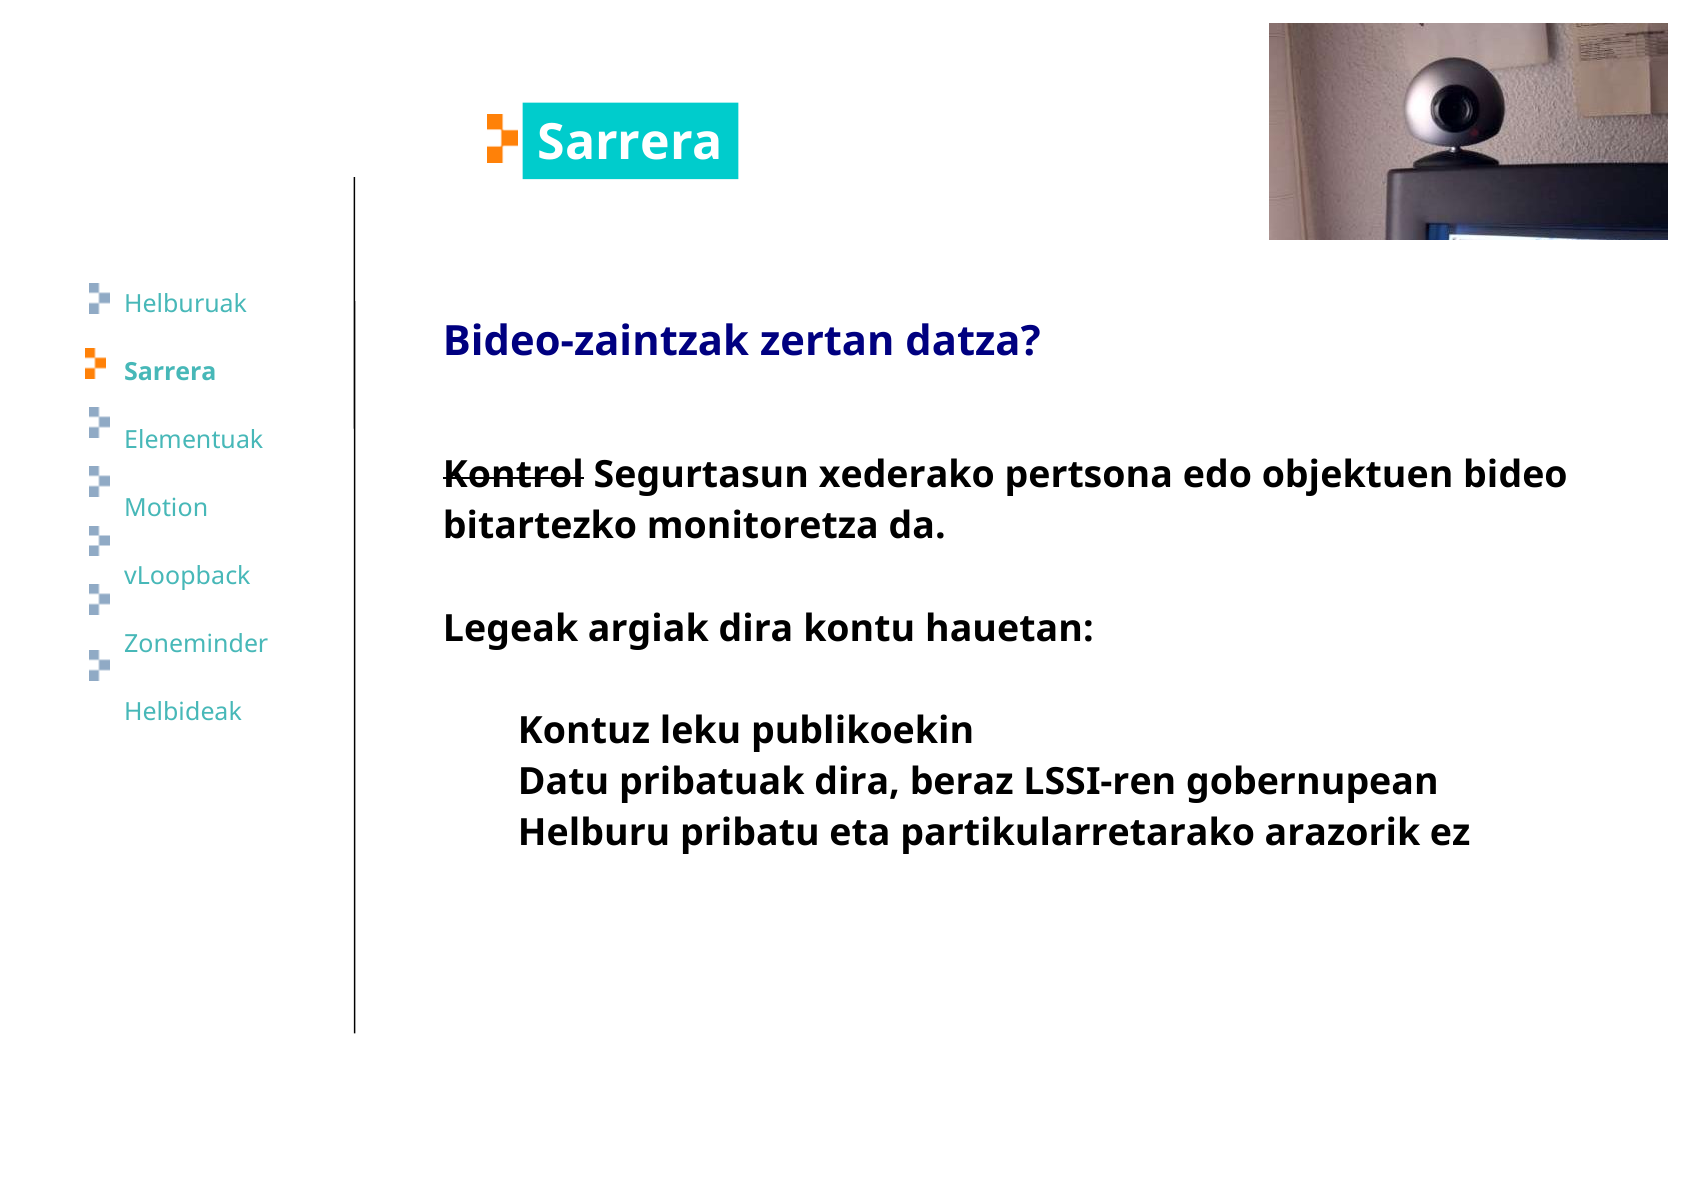

Sarrera
Helburuak
Sarrera
Elementuak
Motion
vLoopback
Zoneminder
Helbideak
Bideo-zaintzak zertan datza?
Kontrol Segurtasun xederako pertsona edo objektuen bideo bitartezko monitoretza da.
Legeak argiak dira kontu hauetan:
Kontuz leku publikoekin
Datu pribatuak dira, beraz LSSI-ren gobernupean
Helburu pribatu eta partikularretarako arazorik ez